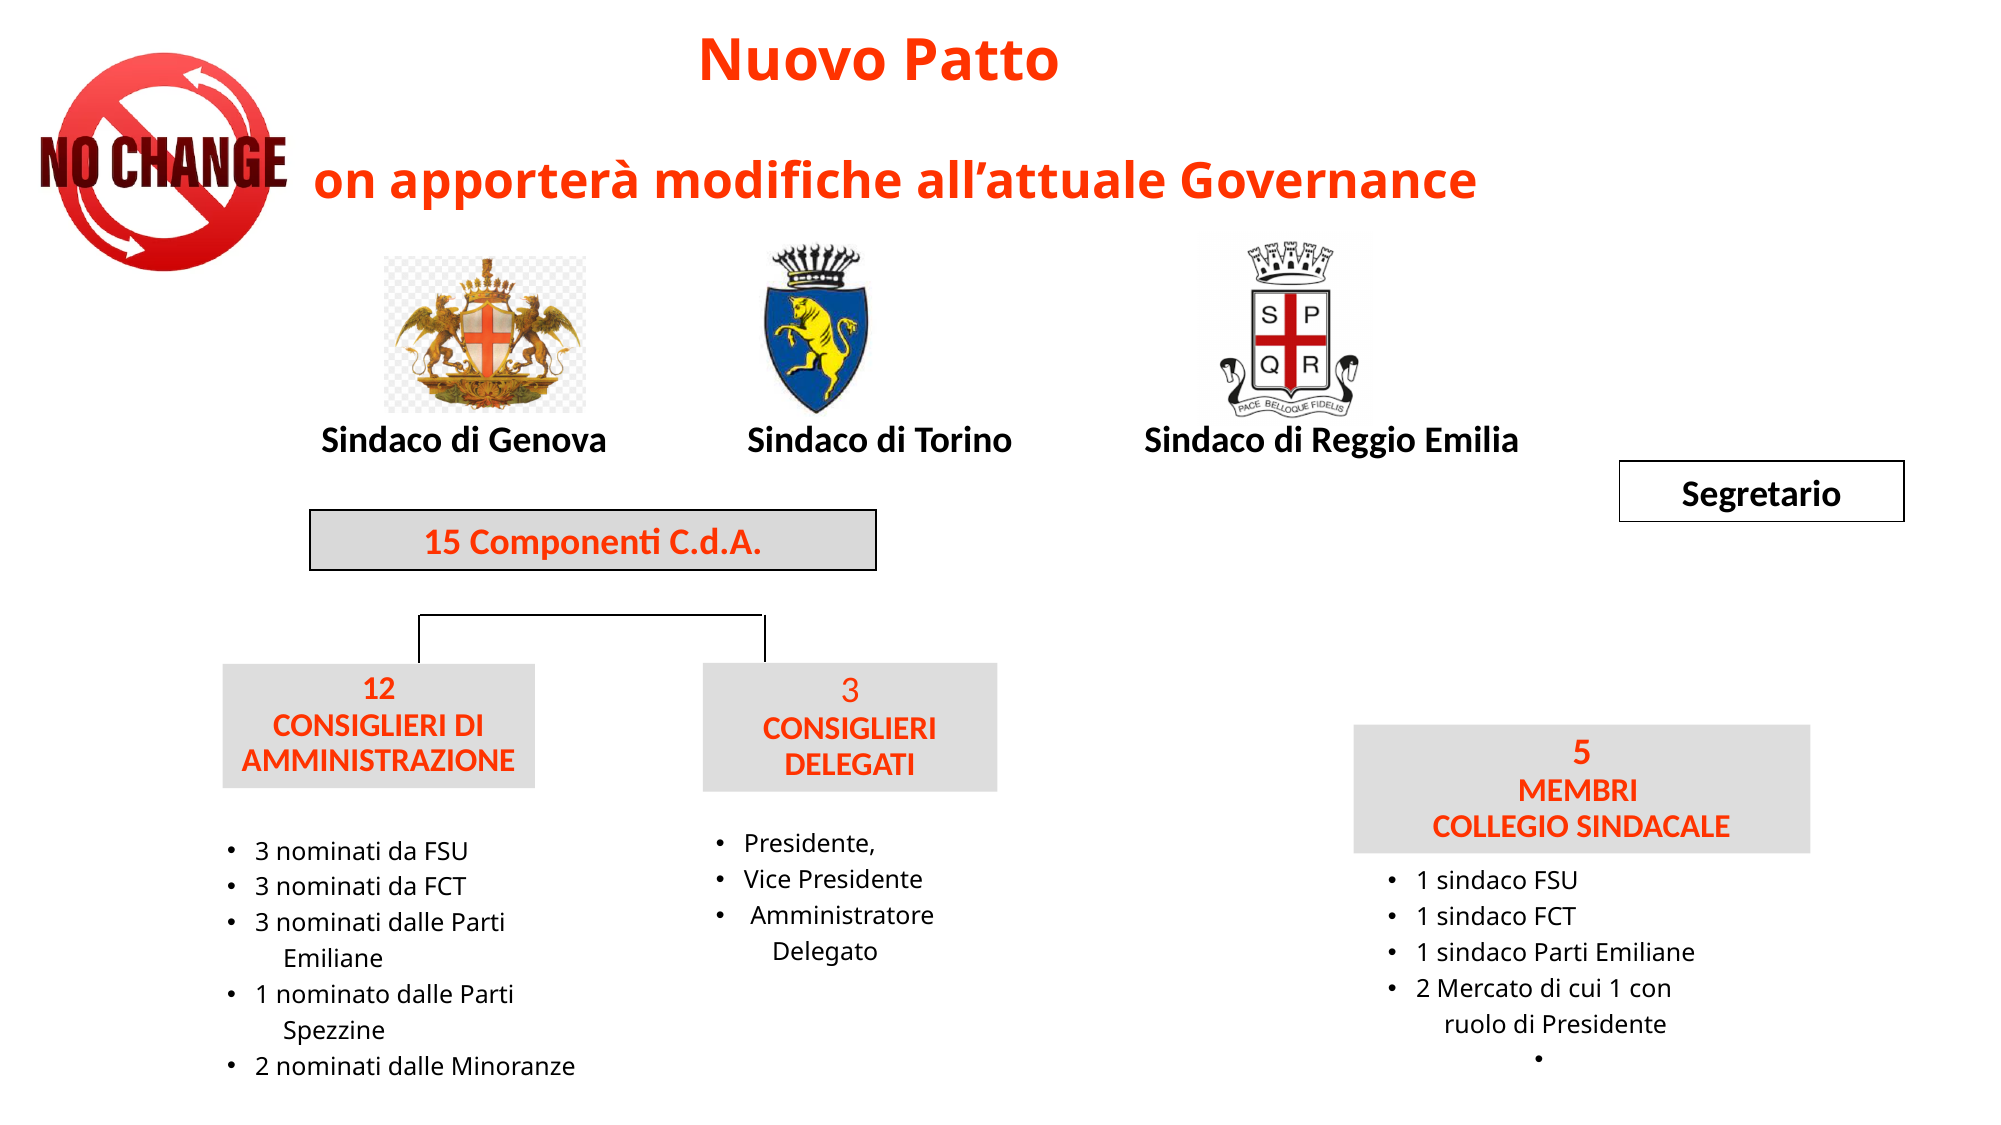

Nuovo Patto
non apporterà modifiche all’attuale Governance
Sindaco di Genova	Sindaco di Torino	Sindaco di Reggio Emilia
Segretario
15 Componenti C.d.A.
3
CONSIGLIERI DELEGATI
12
CONSIGLIERI DI AMMINISTRAZIONE
5
MEMBRI
COLLEGIO SINDACALE
Presidente,
Vice Presidente
 Amministratore Delegato
3 nominati da FSU
3 nominati da FCT
3 nominati dalle Parti Emiliane
1 nominato dalle Parti Spezzine
2 nominati dalle Minoranze
1 sindaco FSU
1 sindaco FCT
1 sindaco Parti Emiliane
2 Mercato di cui 1 con ruolo di Presidente